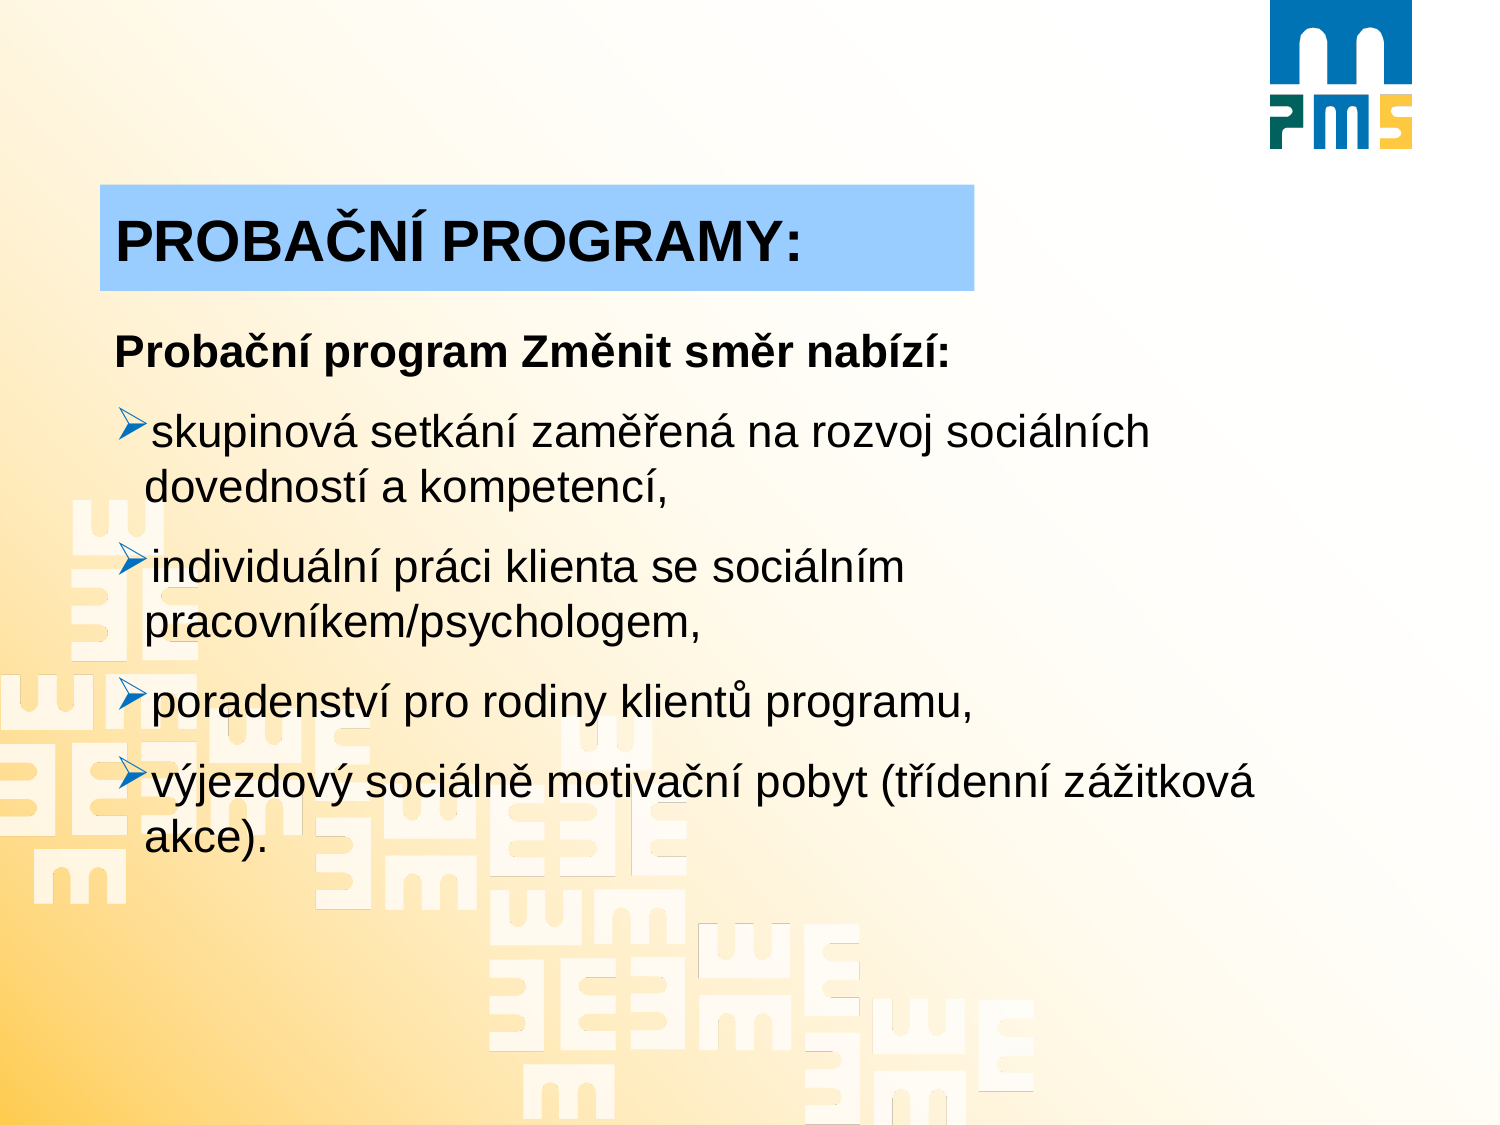

# PROBAČNÍ PROGRAMY:
Probační program Změnit směr nabízí:
skupinová setkání zaměřená na rozvoj sociálních dovedností a kompetencí,
individuální práci klienta se sociálním pracovníkem/psychologem,
poradenství pro rodiny klientů programu,
výjezdový sociálně motivační pobyt (třídenní zážitková akce).